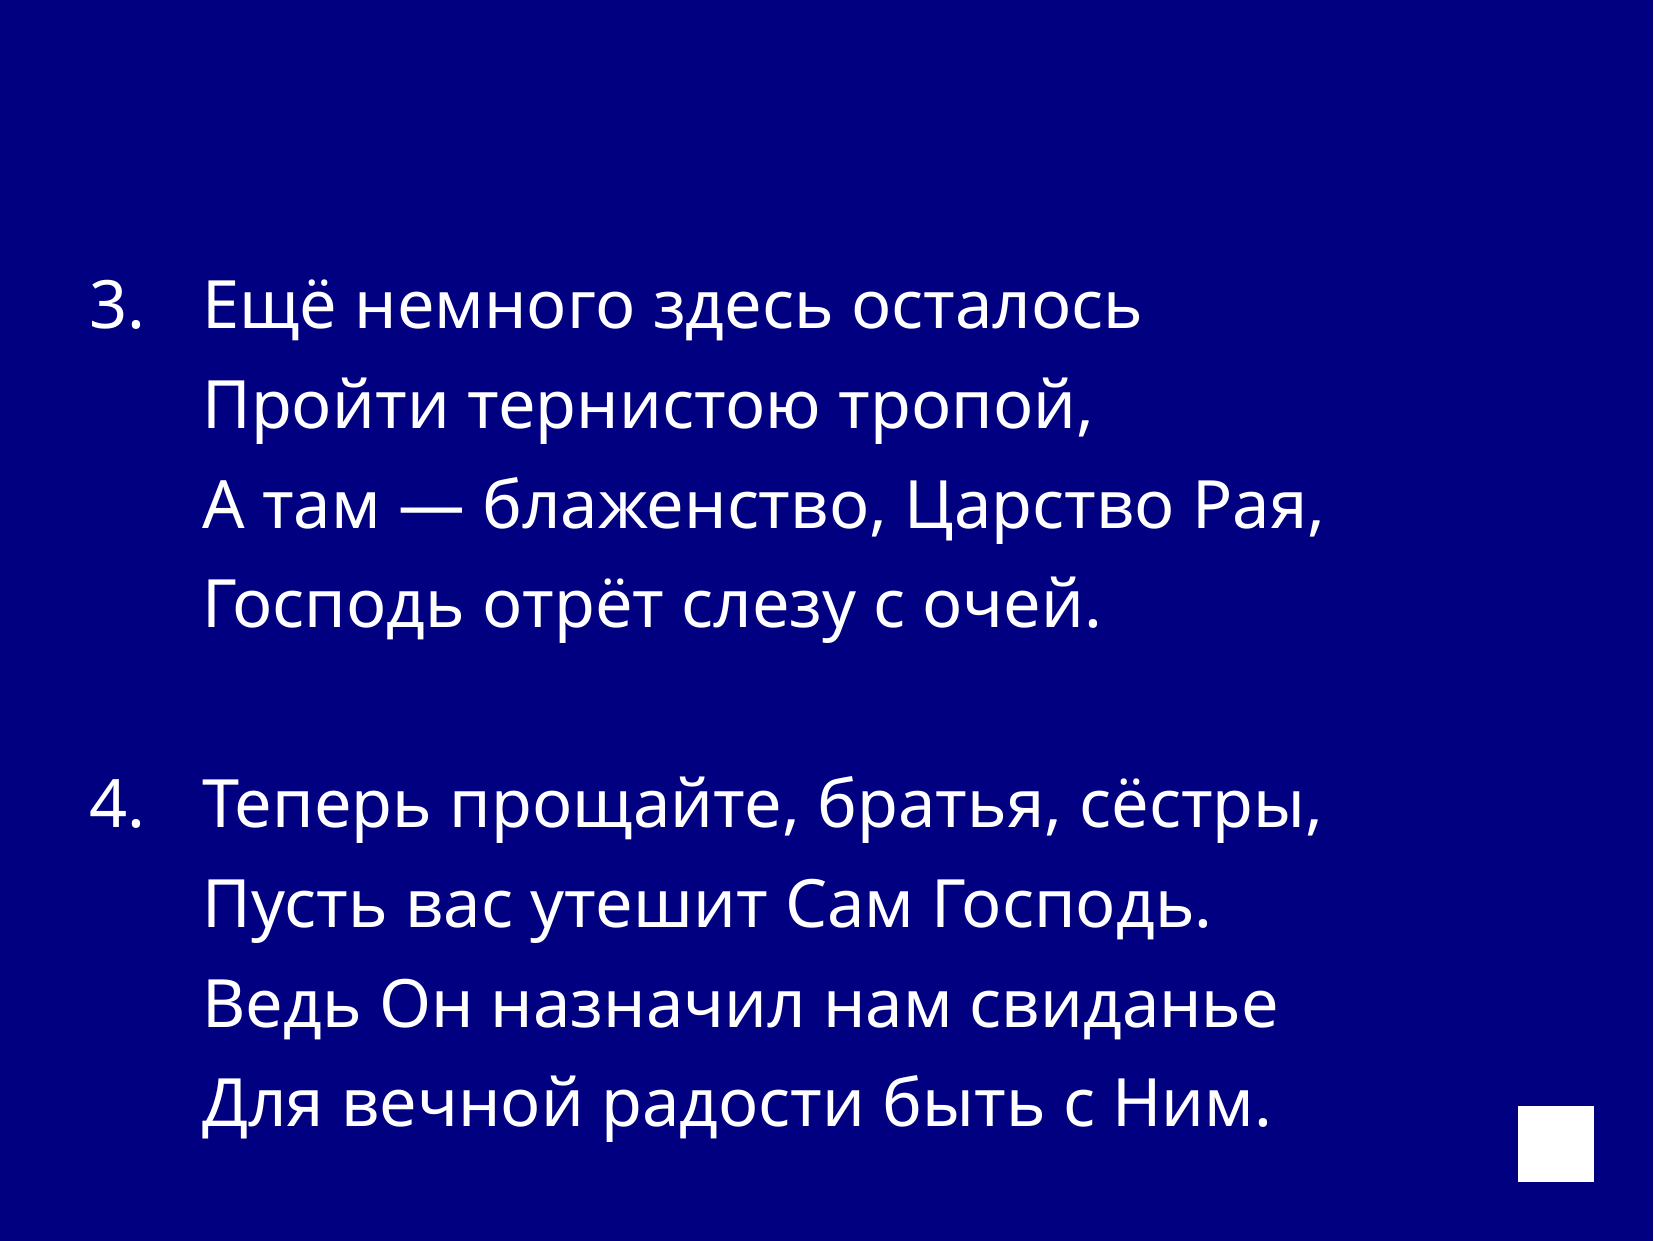

3.	Ещё немного здесь осталось
	Пройти тернистою тропой,
	А там — блаженство, Царство Рая,
	Господь отрёт слезу с очей.
4.	Теперь прощайте, братья, сёстры,
	Пусть вас утешит Сам Господь.
	Ведь Он назначил нам свиданье
	Для вечной радости быть с Ним.